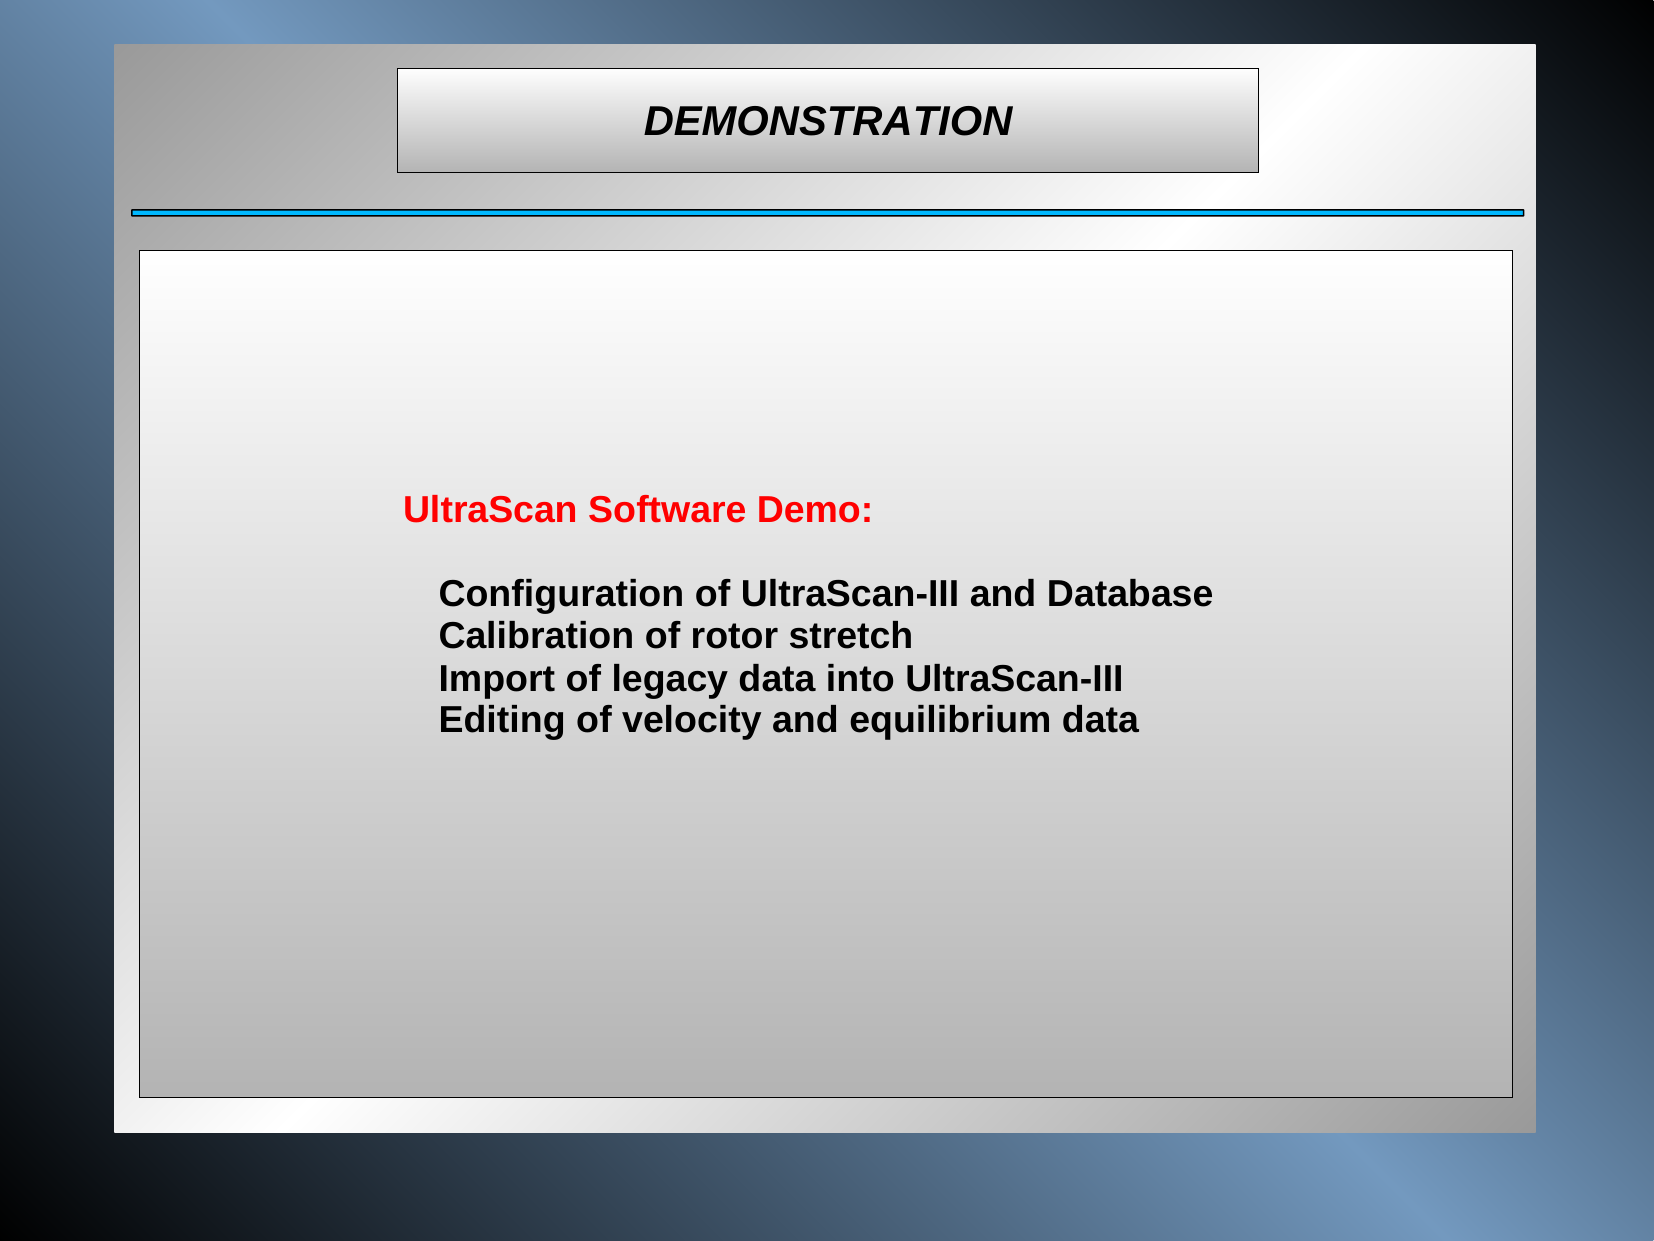

DEMONSTRATION
UltraScan Software Demo:
Configuration of UltraScan-III and Database
Calibration of rotor stretch
Import of legacy data into UltraScan-III
Editing of velocity and equilibrium data